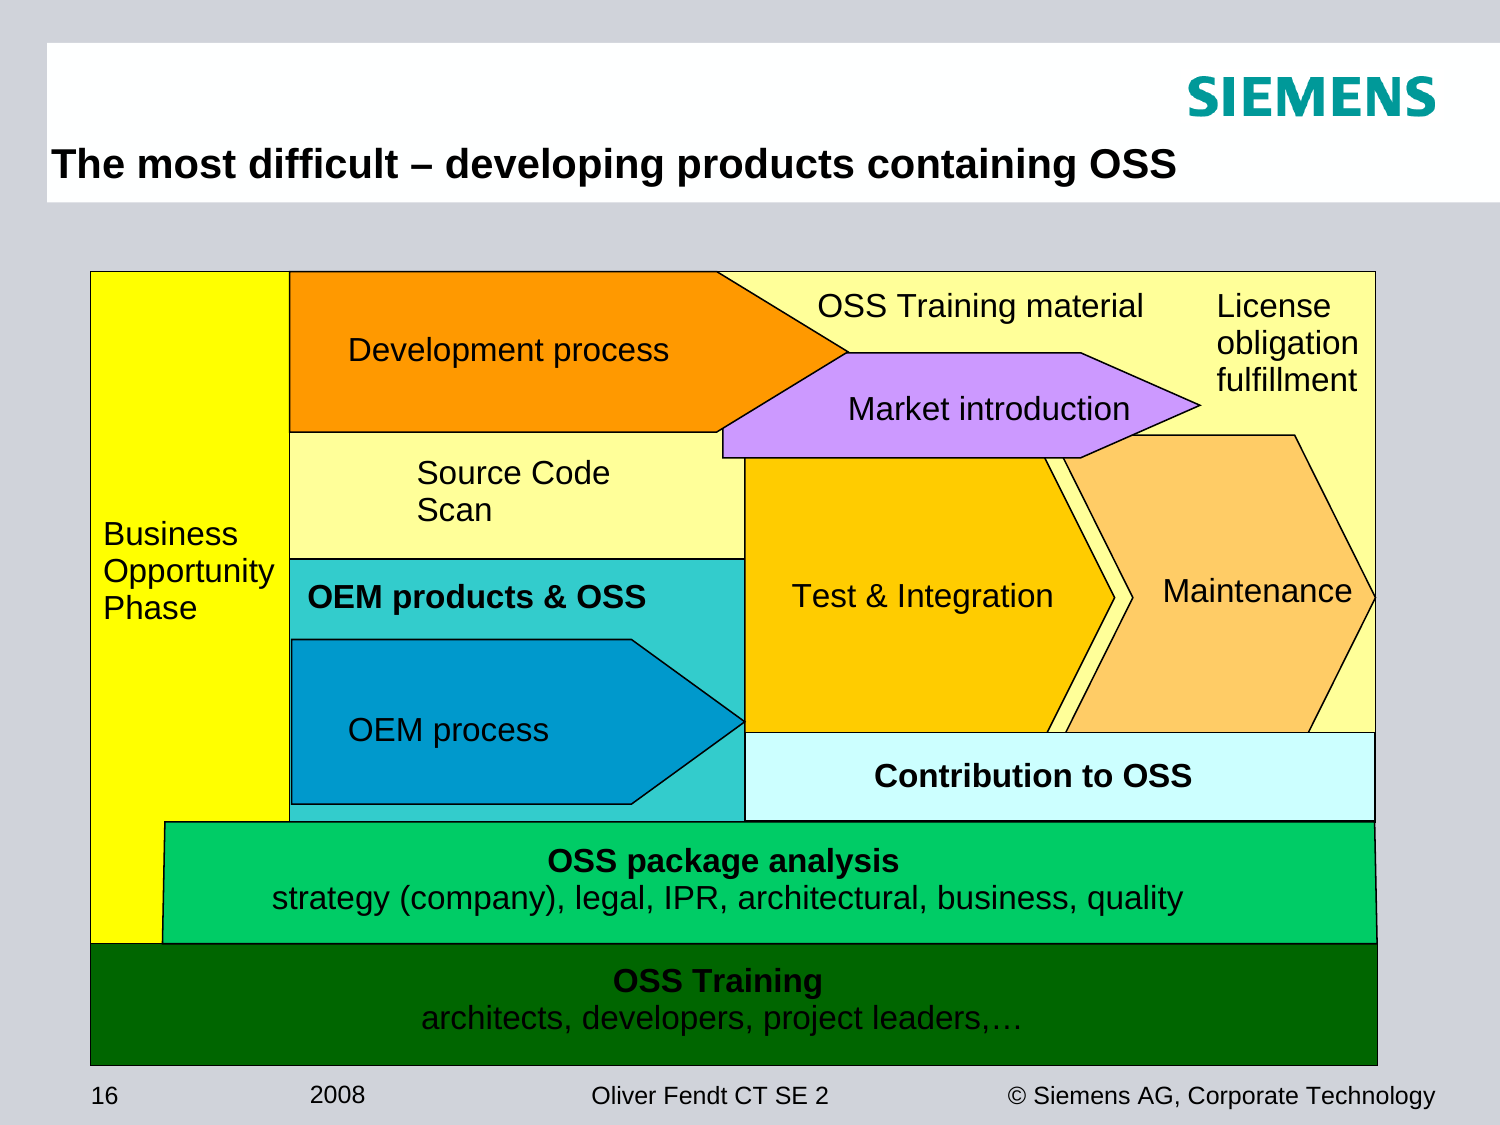

# The most difficult – developing products containing OSS
OSS Training material
License obligation fulfillment
Development process
Market introduction
Source Code Scan
Business Opportunity Phase
Maintenance
Test & Integration
OEM products & OSS
OEM process
Contribution to OSS
OSS package analysis
strategy (company), legal, IPR, architectural, business, quality
OSS Training
architects, developers, project leaders,…